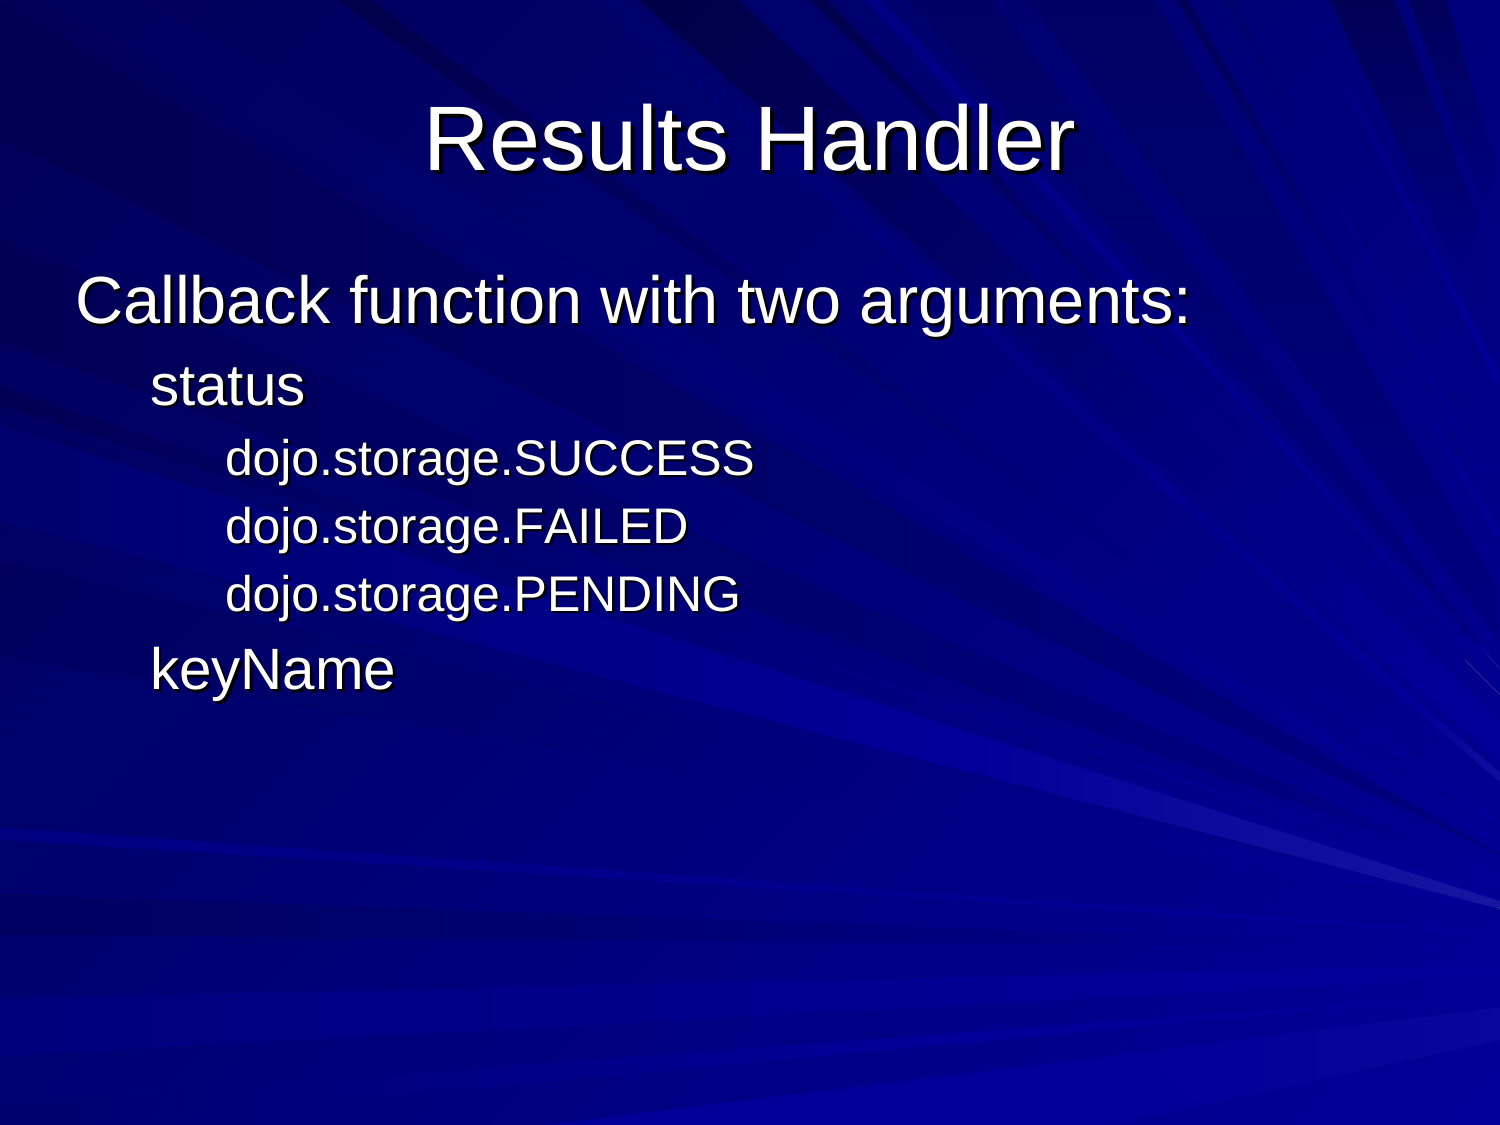

# Results Handler
Callback function with two arguments:
status
dojo.storage.SUCCESS
dojo.storage.FAILED
dojo.storage.PENDING
keyName